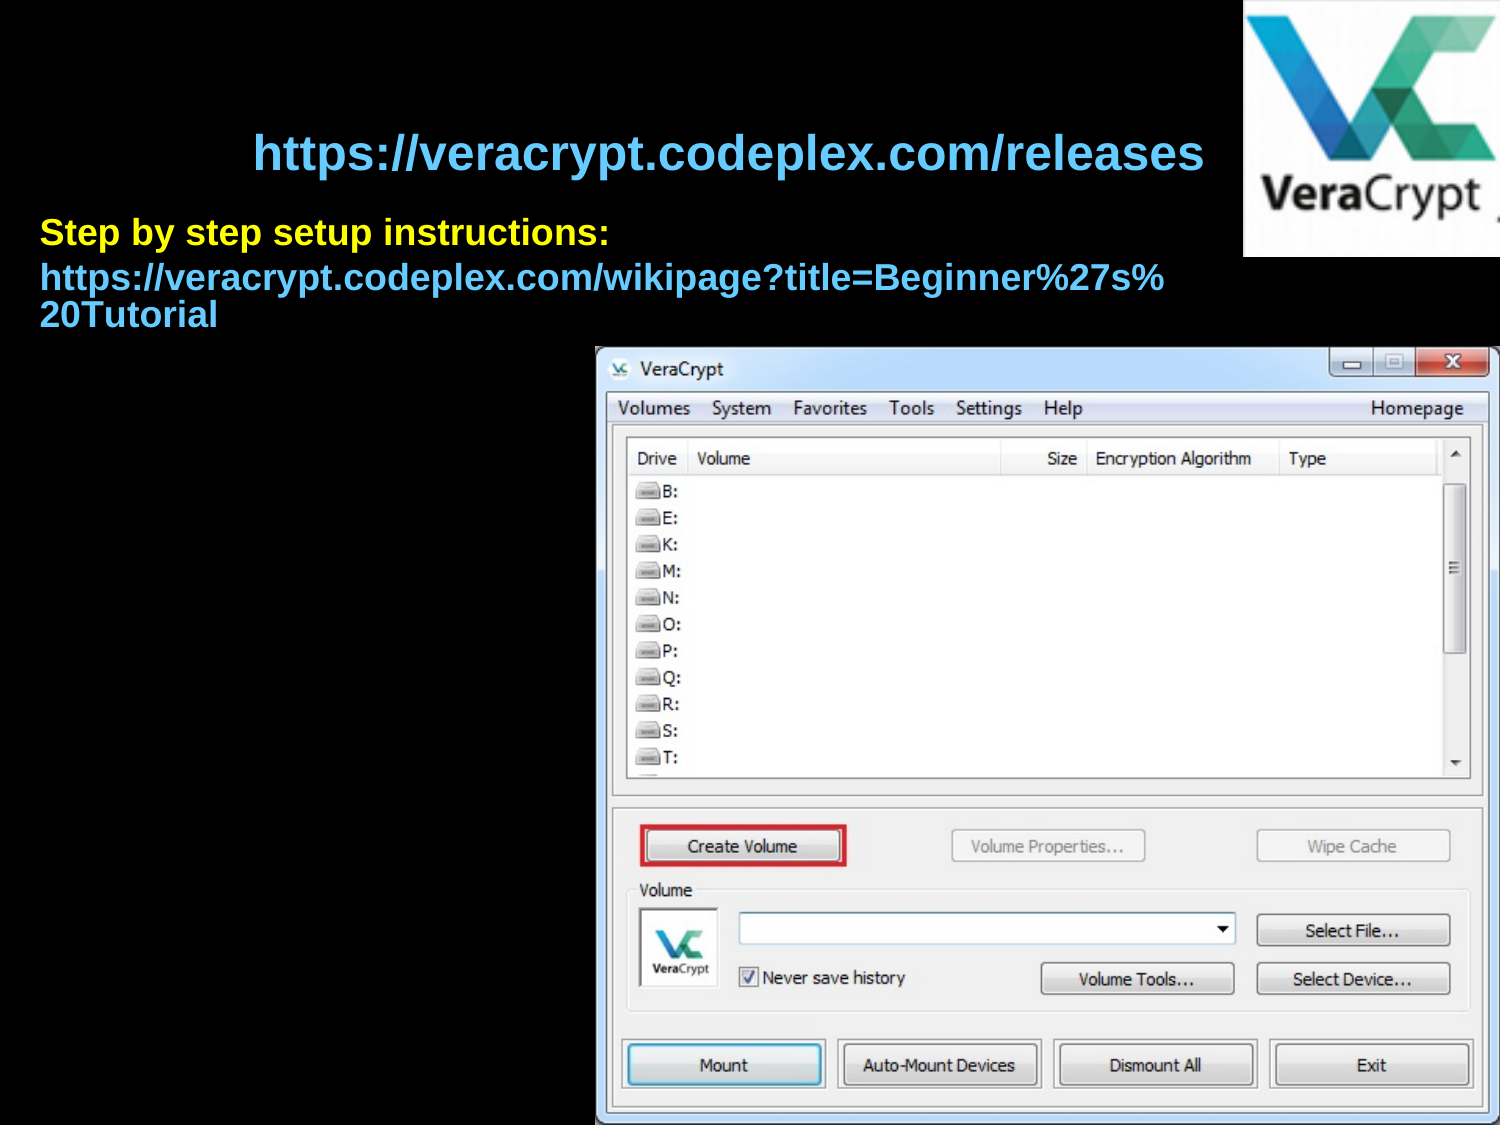

https://veracrypt.codeplex.com/releases
Step by step setup instructions: https://veracrypt.codeplex.com/wikipage?title=Beginner%27s%20Tutorial